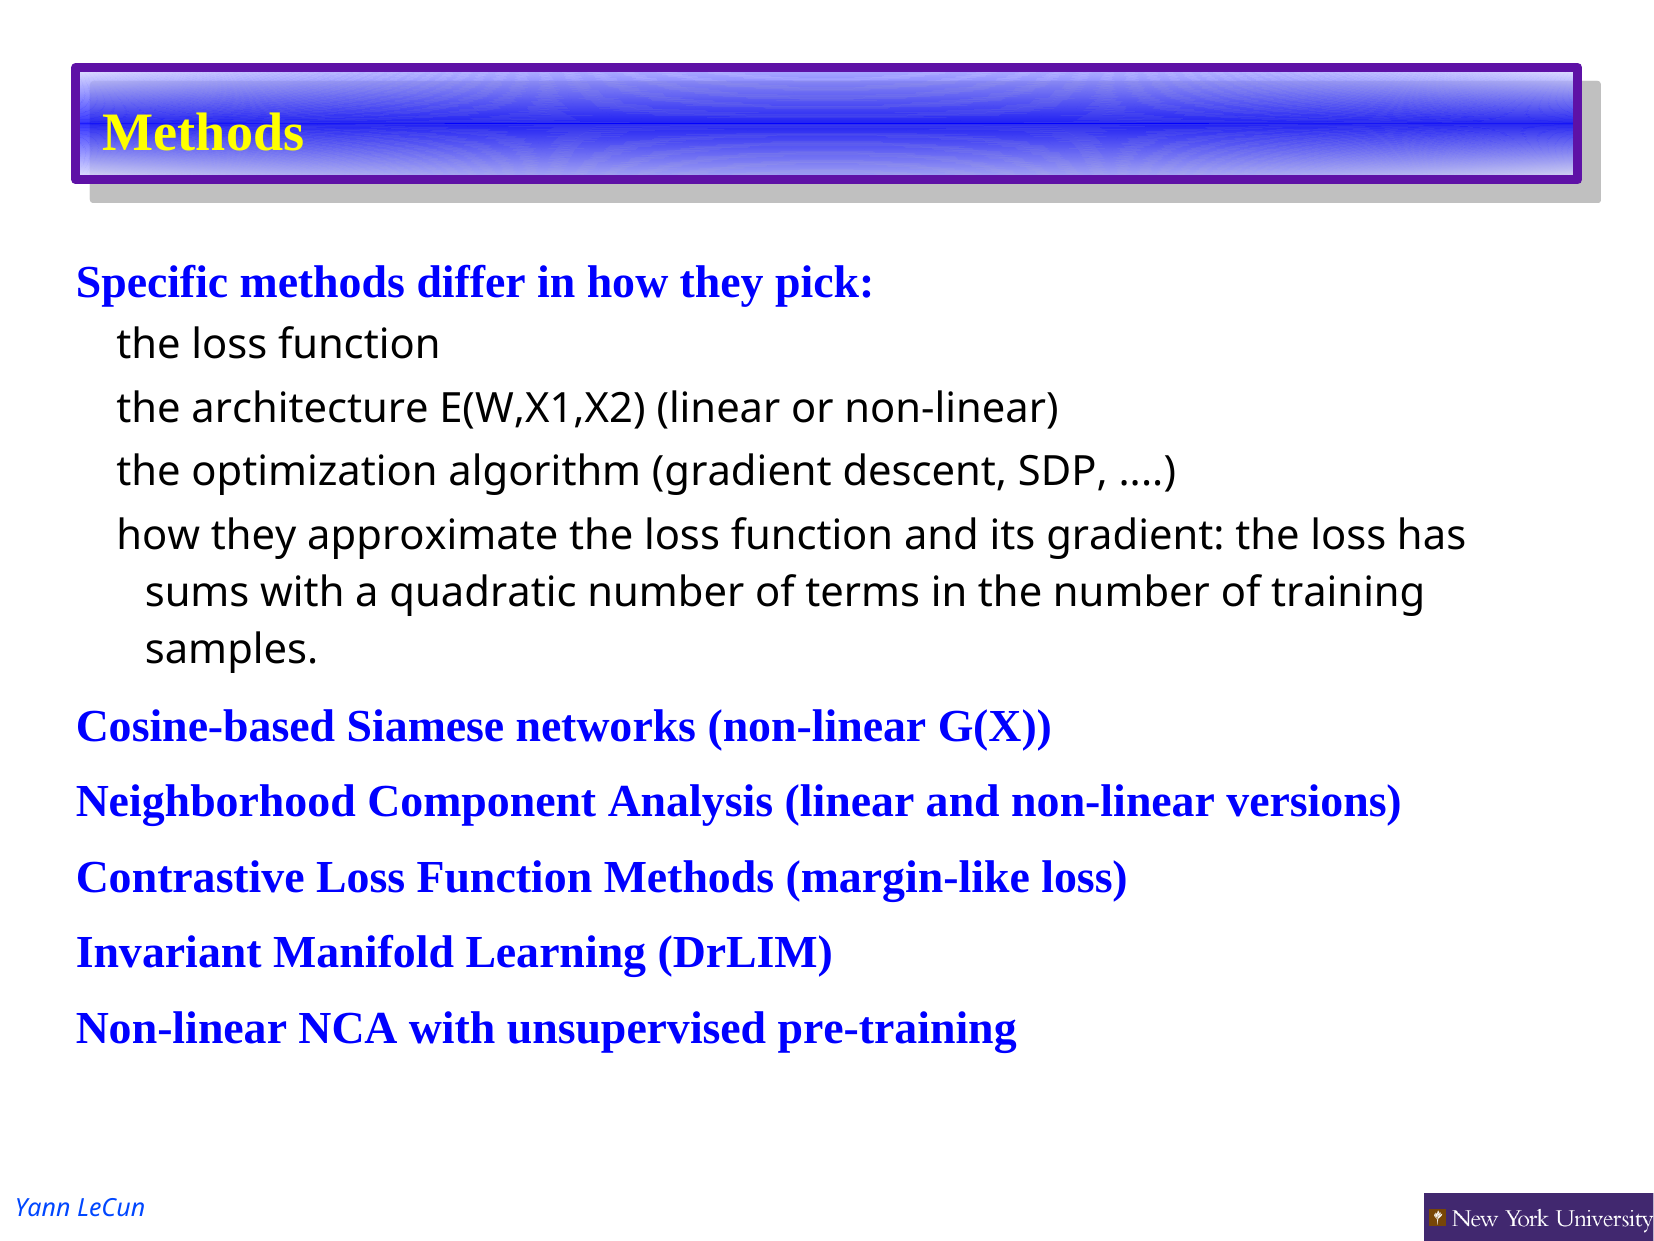

# Methods
Specific methods differ in how they pick:
 the loss function
 the architecture E(W,X1,X2) (linear or non-linear)
 the optimization algorithm (gradient descent, SDP, ....)
 how they approximate the loss function and its gradient: the loss has sums with a quadratic number of terms in the number of training samples.
Cosine-based Siamese networks (non-linear G(X))
Neighborhood Component Analysis (linear and non-linear versions)
Contrastive Loss Function Methods (margin-like loss)
Invariant Manifold Learning (DrLIM)
Non-linear NCA with unsupervised pre-training